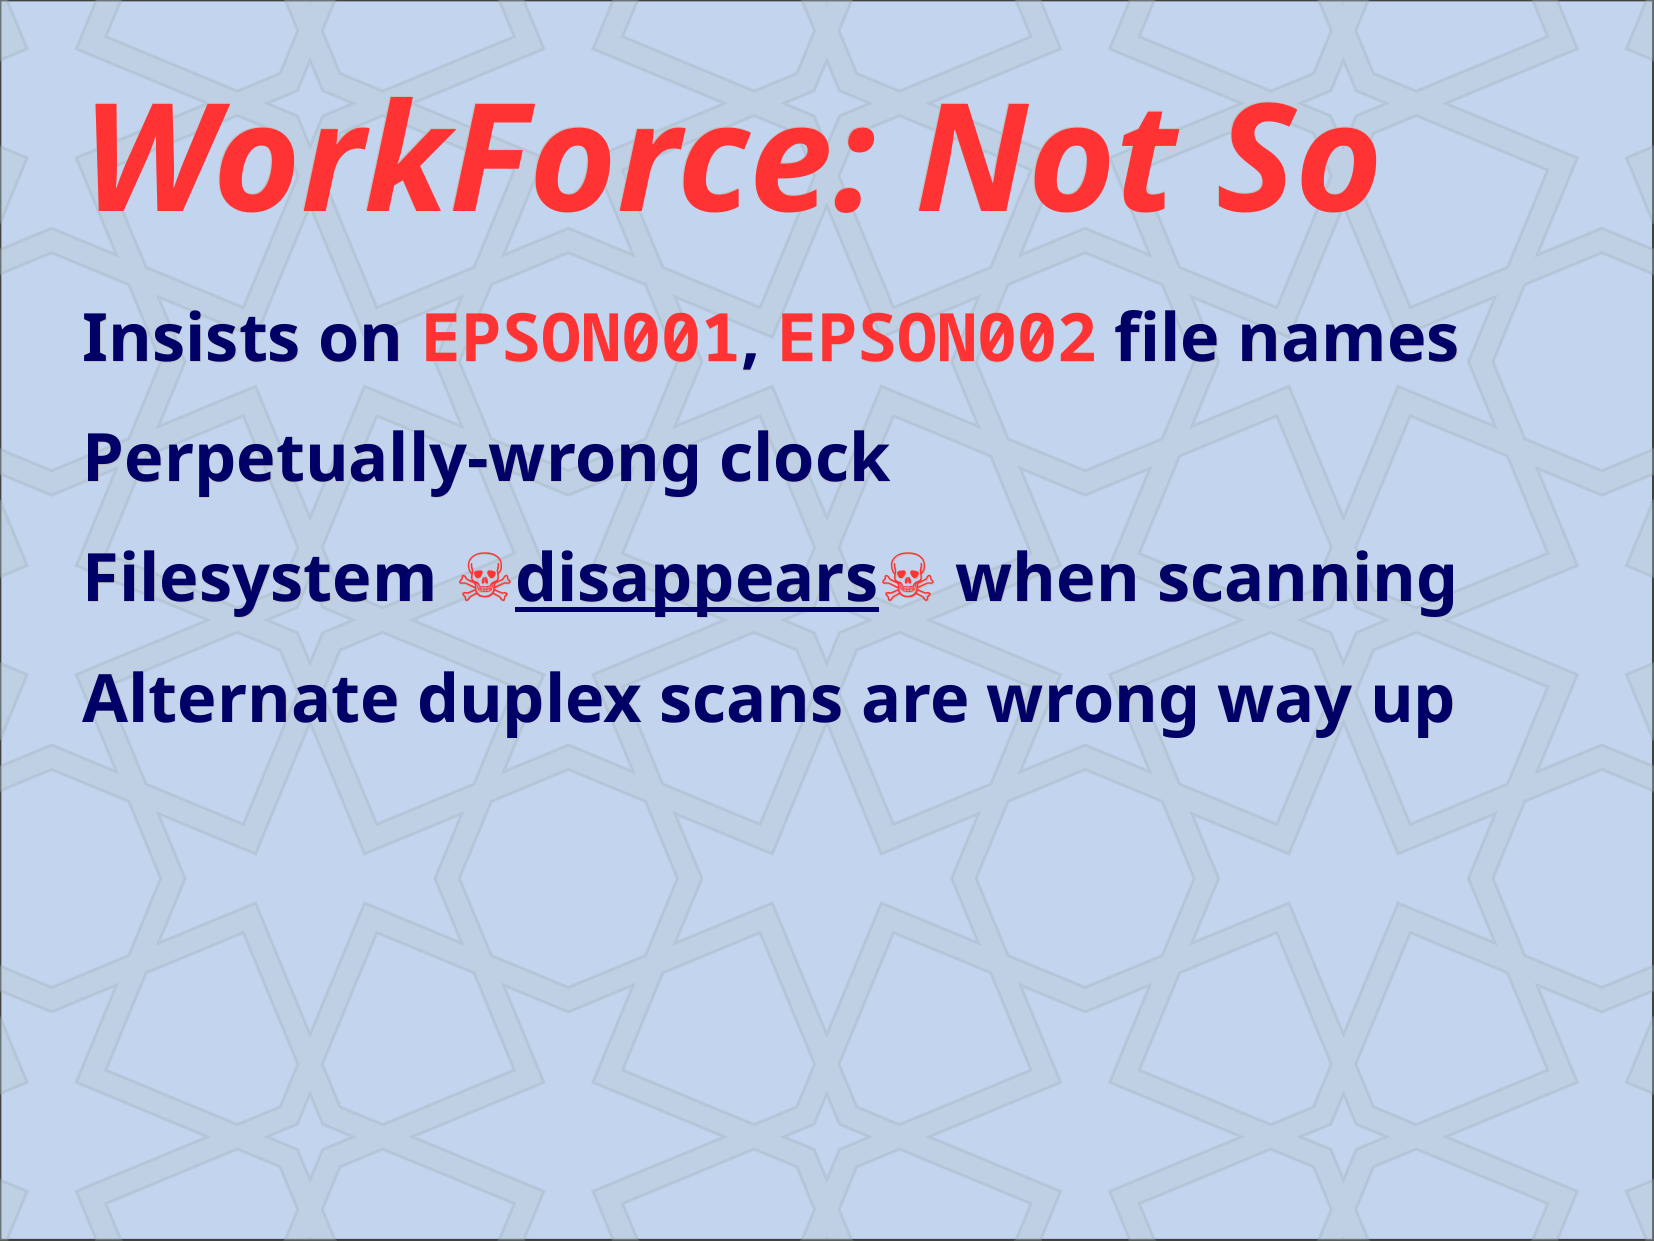

# WorkForce: Not So
Insists on EPSON001, EPSON002 file names
Perpetually-wrong clock
Filesystem ☠disappears☠ when scanning
Alternate duplex scans are wrong way up